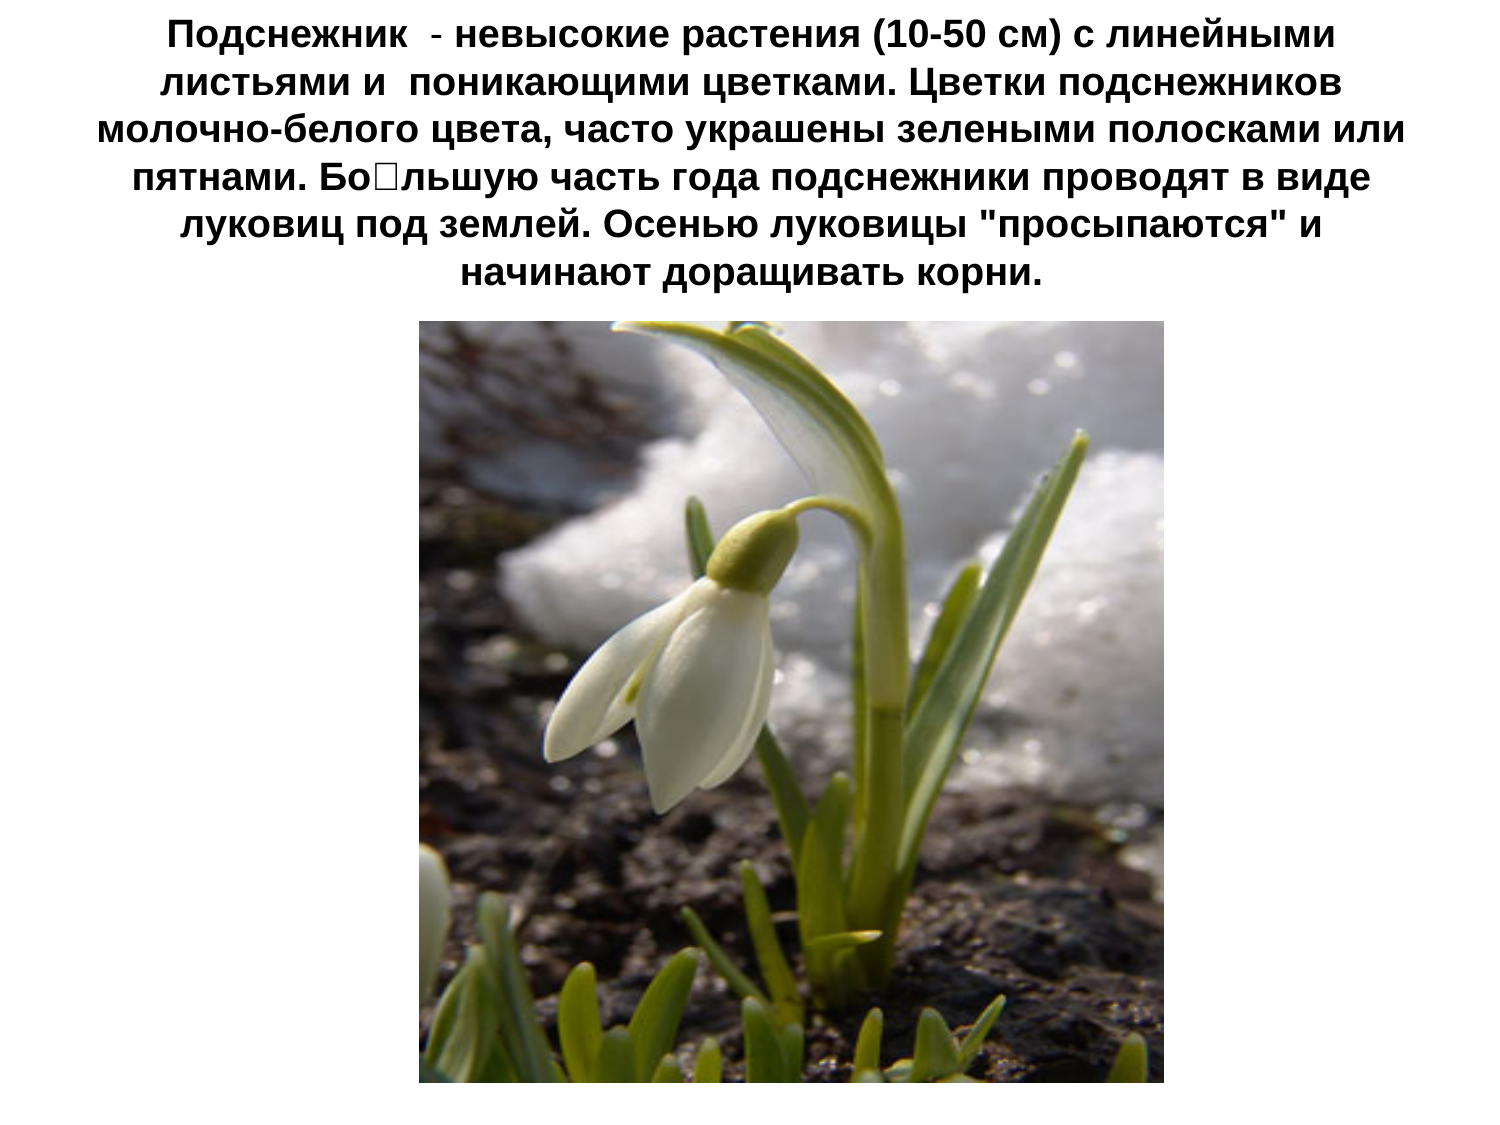

# Подснежник - невысокие растения (10-50 см) с линейными листьями и  поникающими цветками. Цветки подснежников молочно-белого цвета, часто украшены зелеными полосками или пятнами. Большую часть года подснежники проводят в виде луковиц под землей. Осенью луковицы "просыпаются" и начинают доращивать корни.